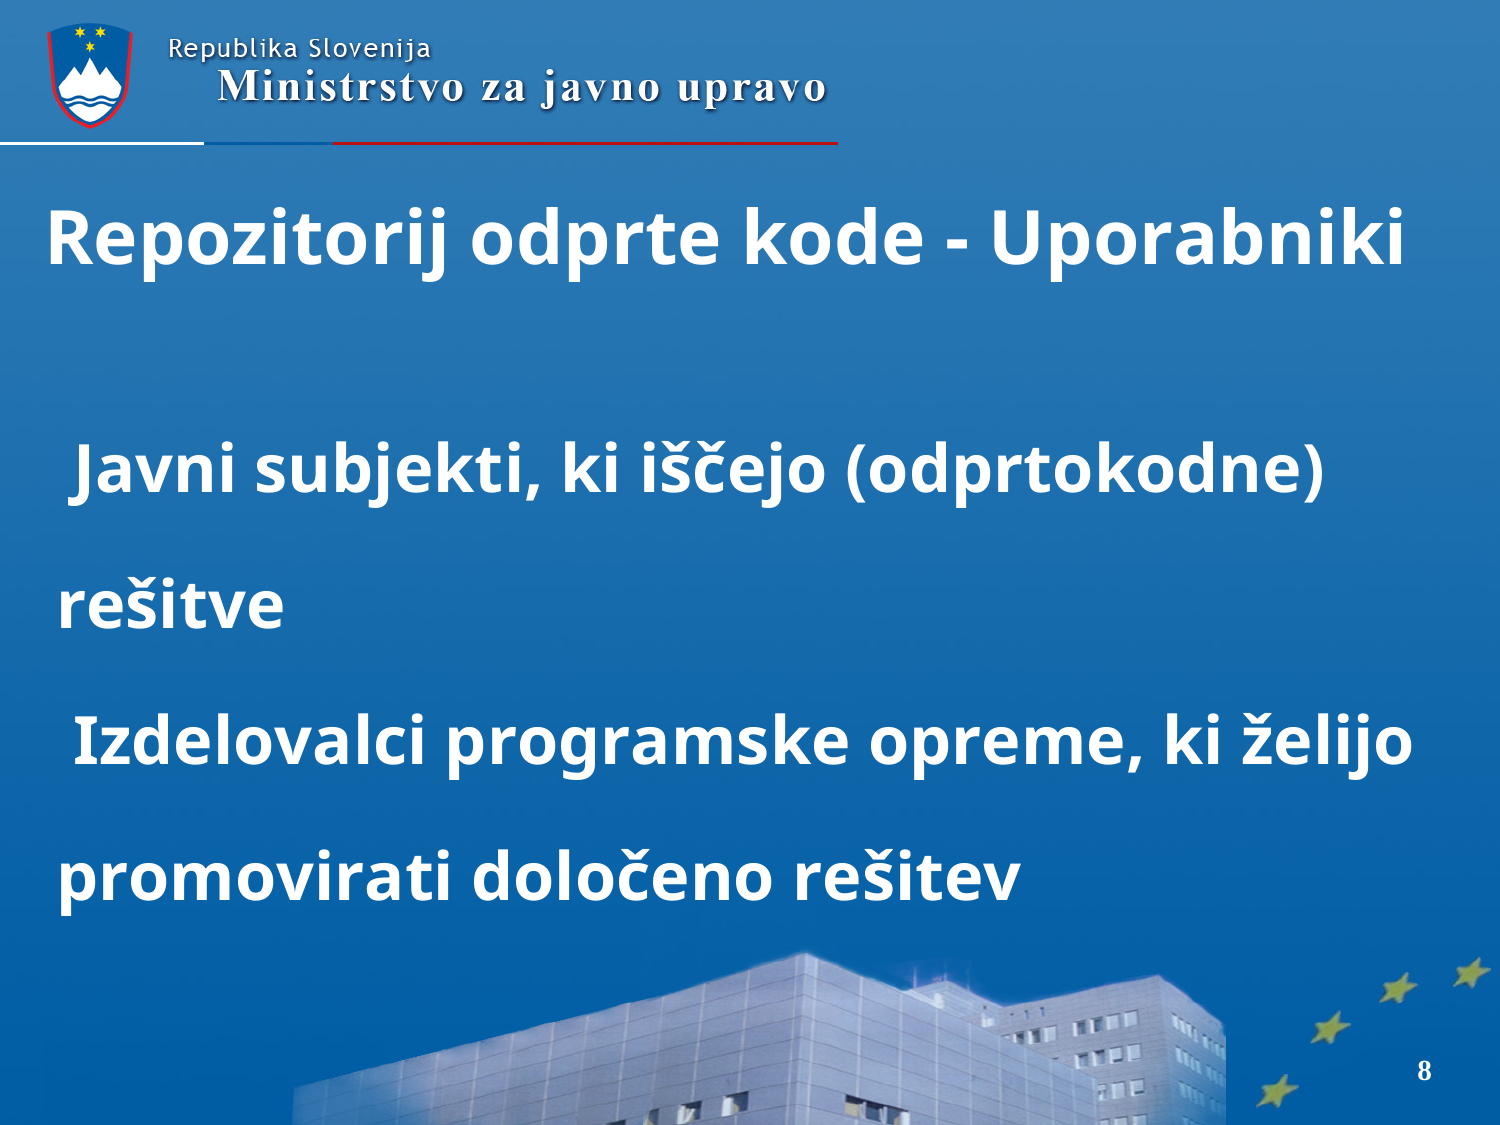

# Repozitorij odprte kode - Uporabniki
 Javni subjekti, ki iščejo (odprtokodne) rešitve
 Izdelovalci programske opreme, ki želijo promovirati določeno rešitev
				...
8